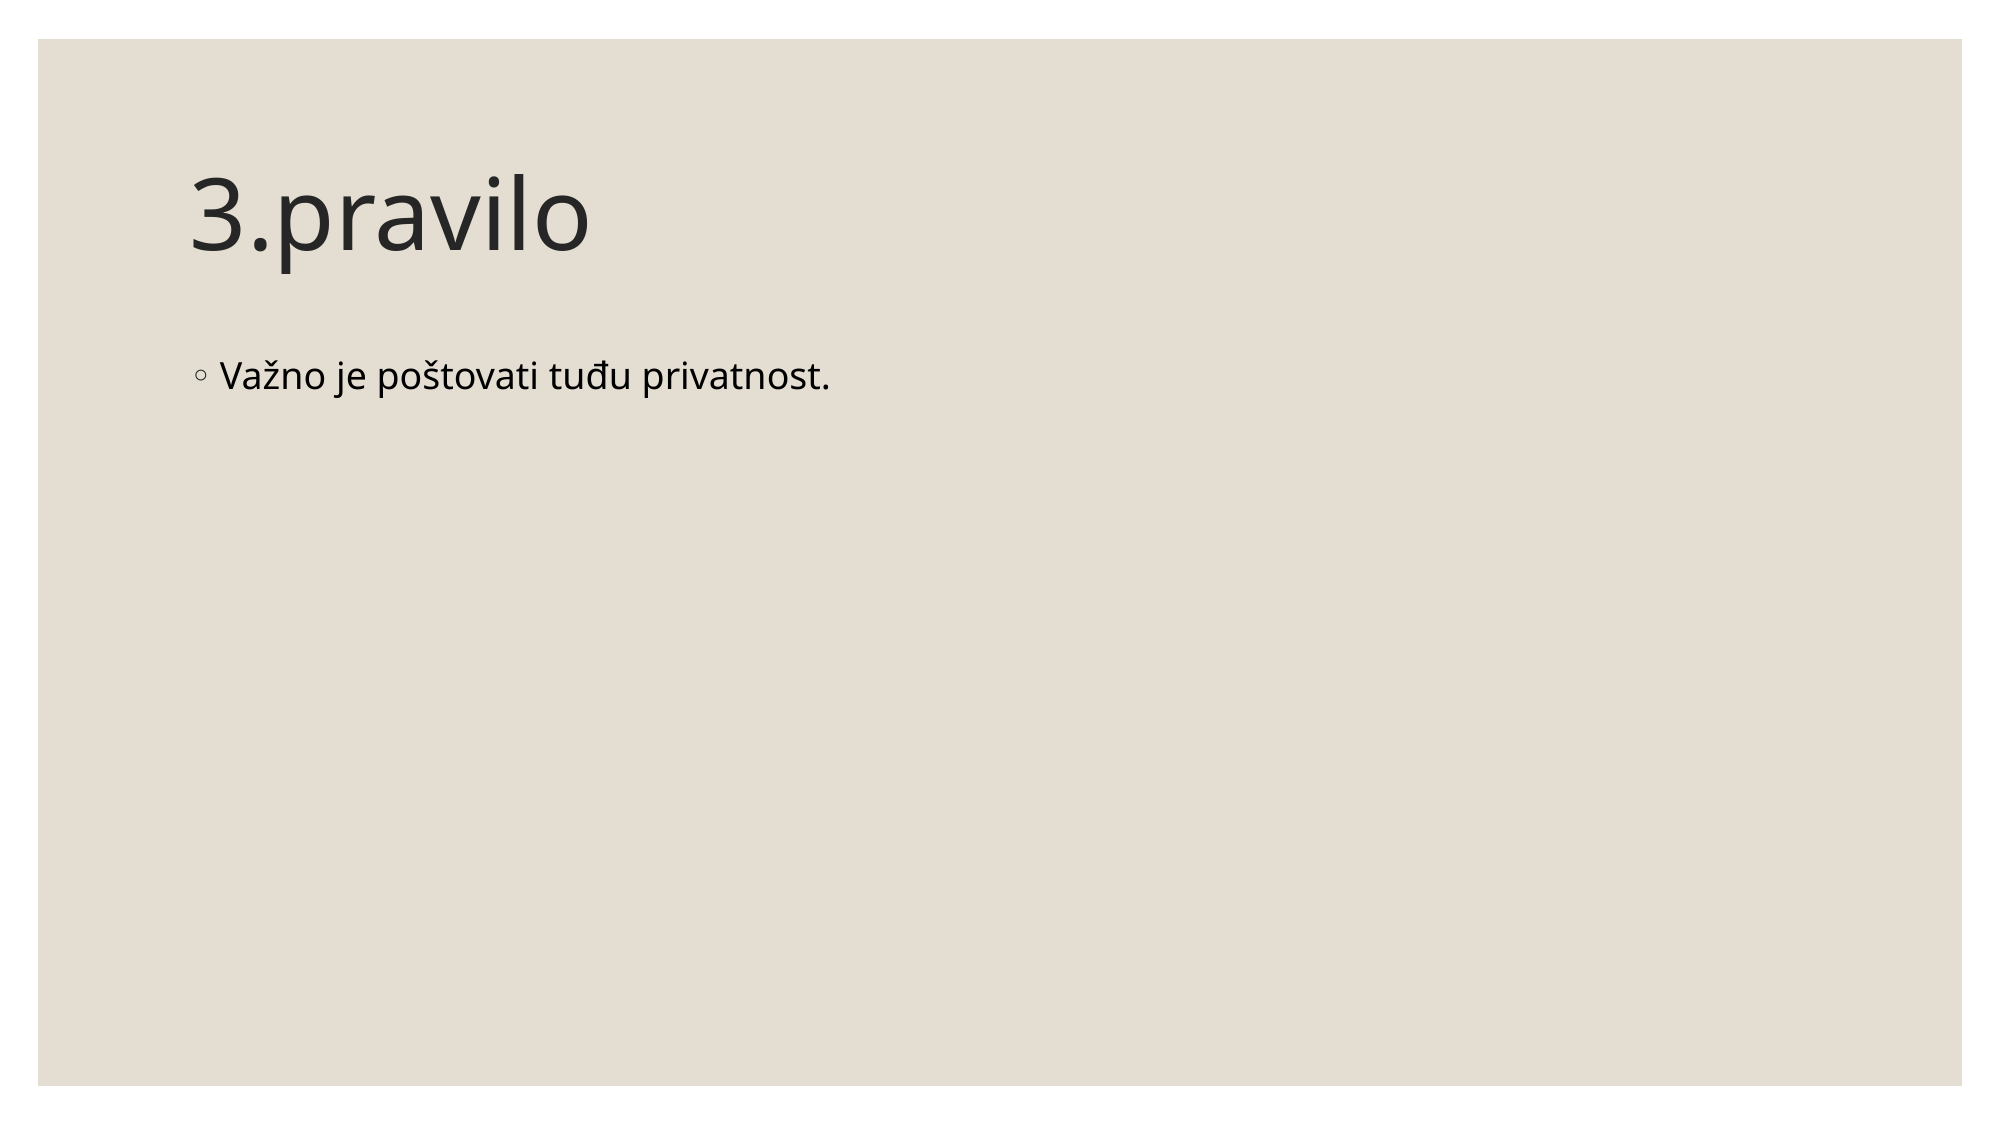

# 3.pravilo
Važno je poštovati tuđu privatnost.